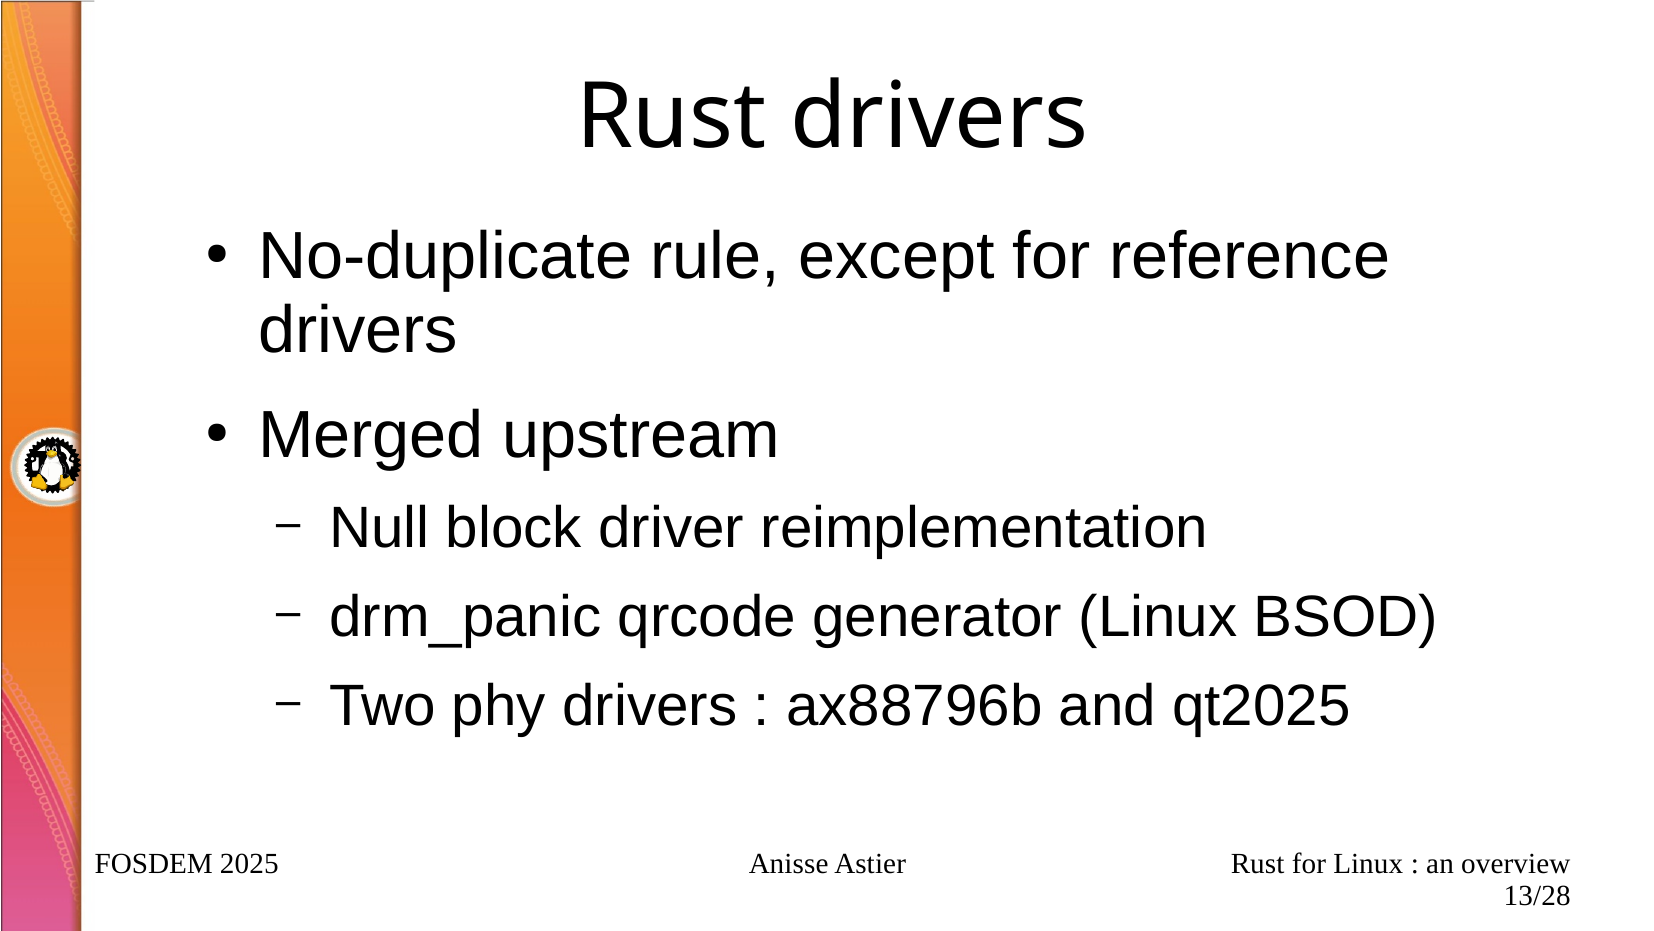

# Rust drivers
No-duplicate rule, except for reference drivers
Merged upstream
Null block driver reimplementation
drm_panic qrcode generator (Linux BSOD)
Two phy drivers : ax88796b and qt2025
13